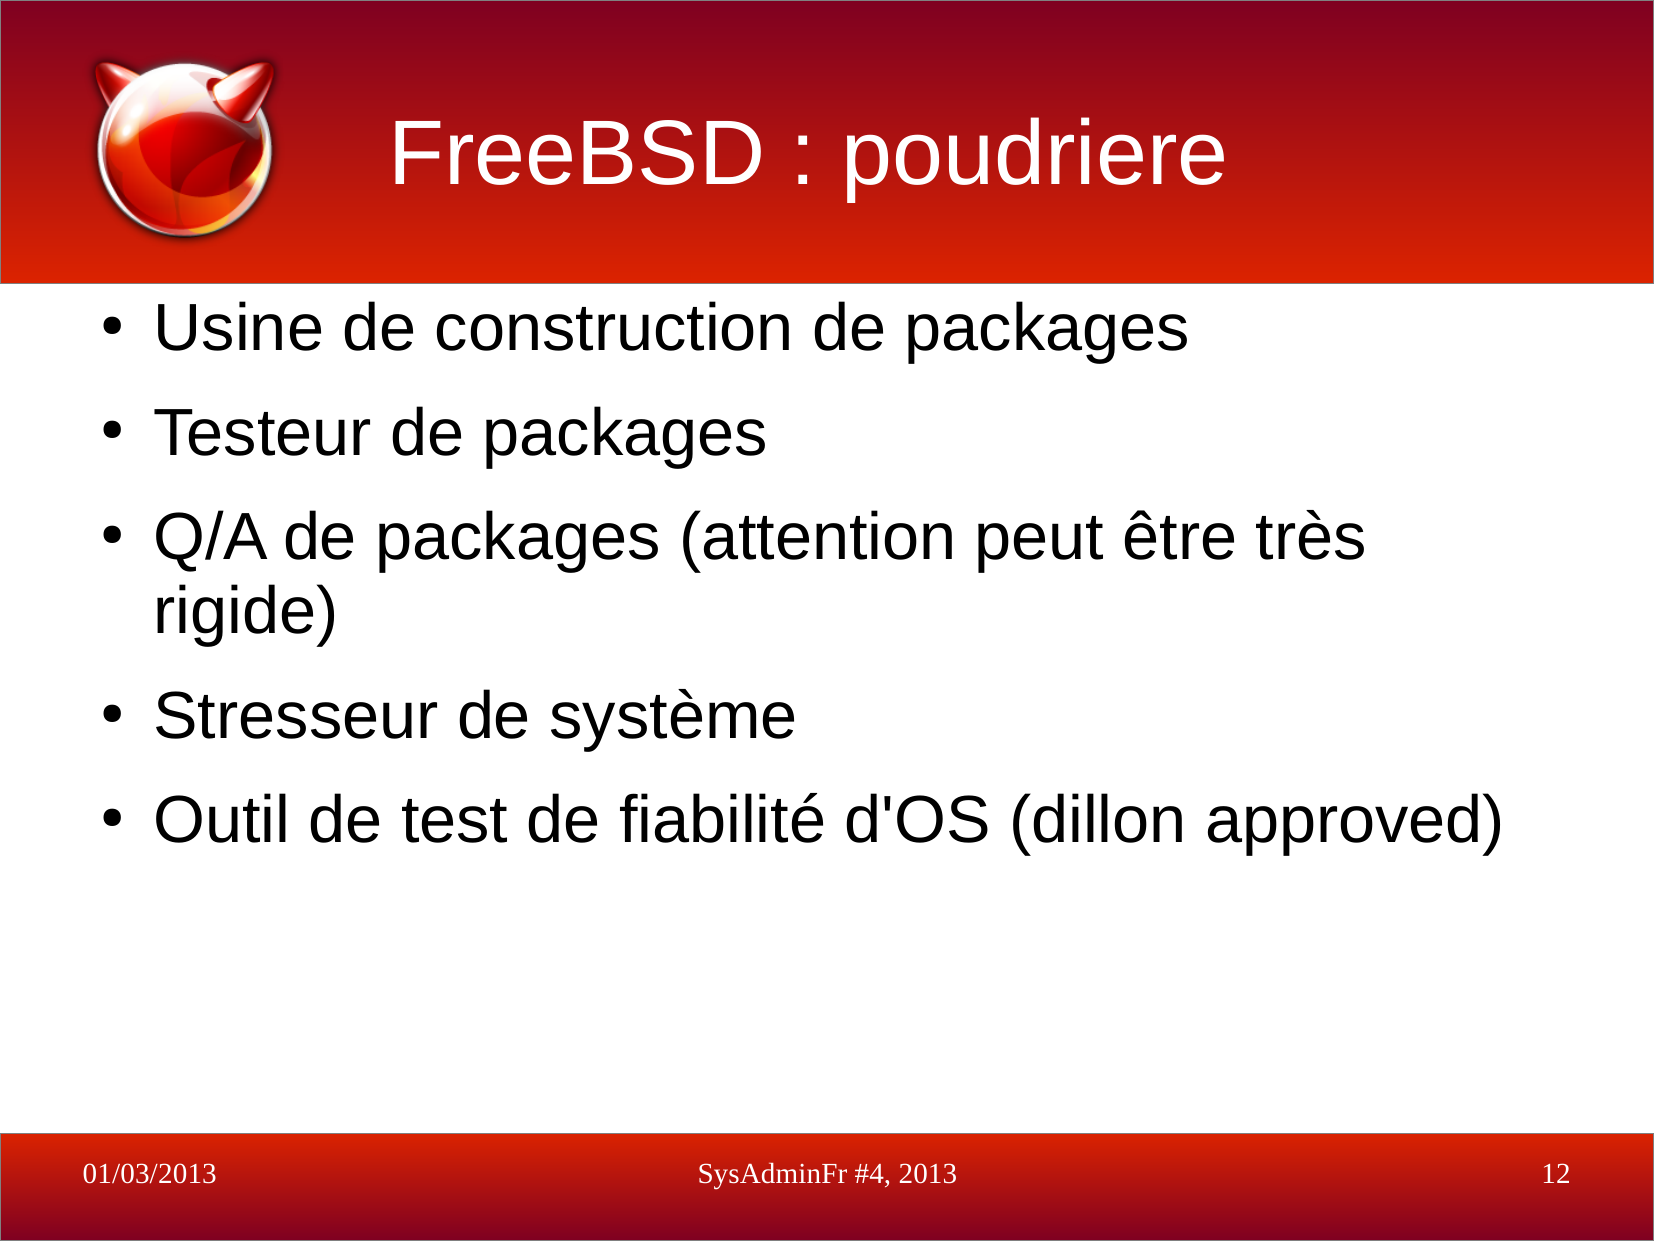

# FreeBSD : poudriere
Usine de construction de packages
Testeur de packages
Q/A de packages (attention peut être très rigide)
Stresseur de système
Outil de test de fiabilité d'OS (dillon approved)
01/03/2013
SysAdminFr #4, 2013
12